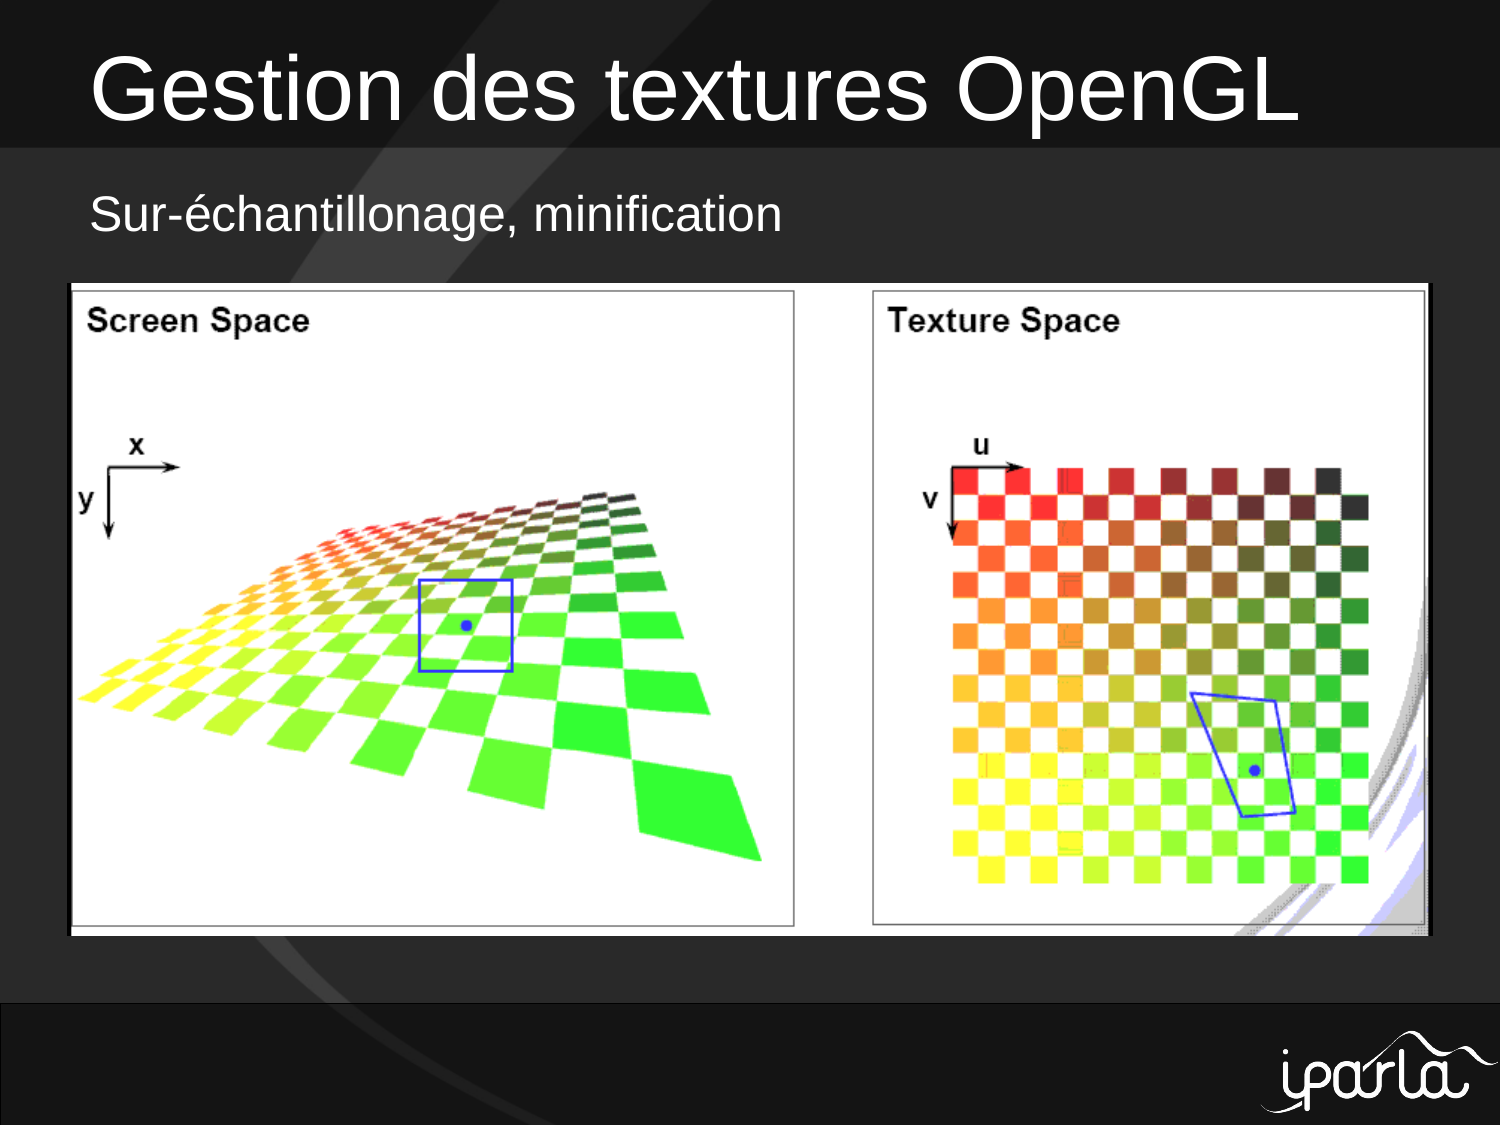

# Gestion des textures OpenGL
Sur-échantillonage, minification